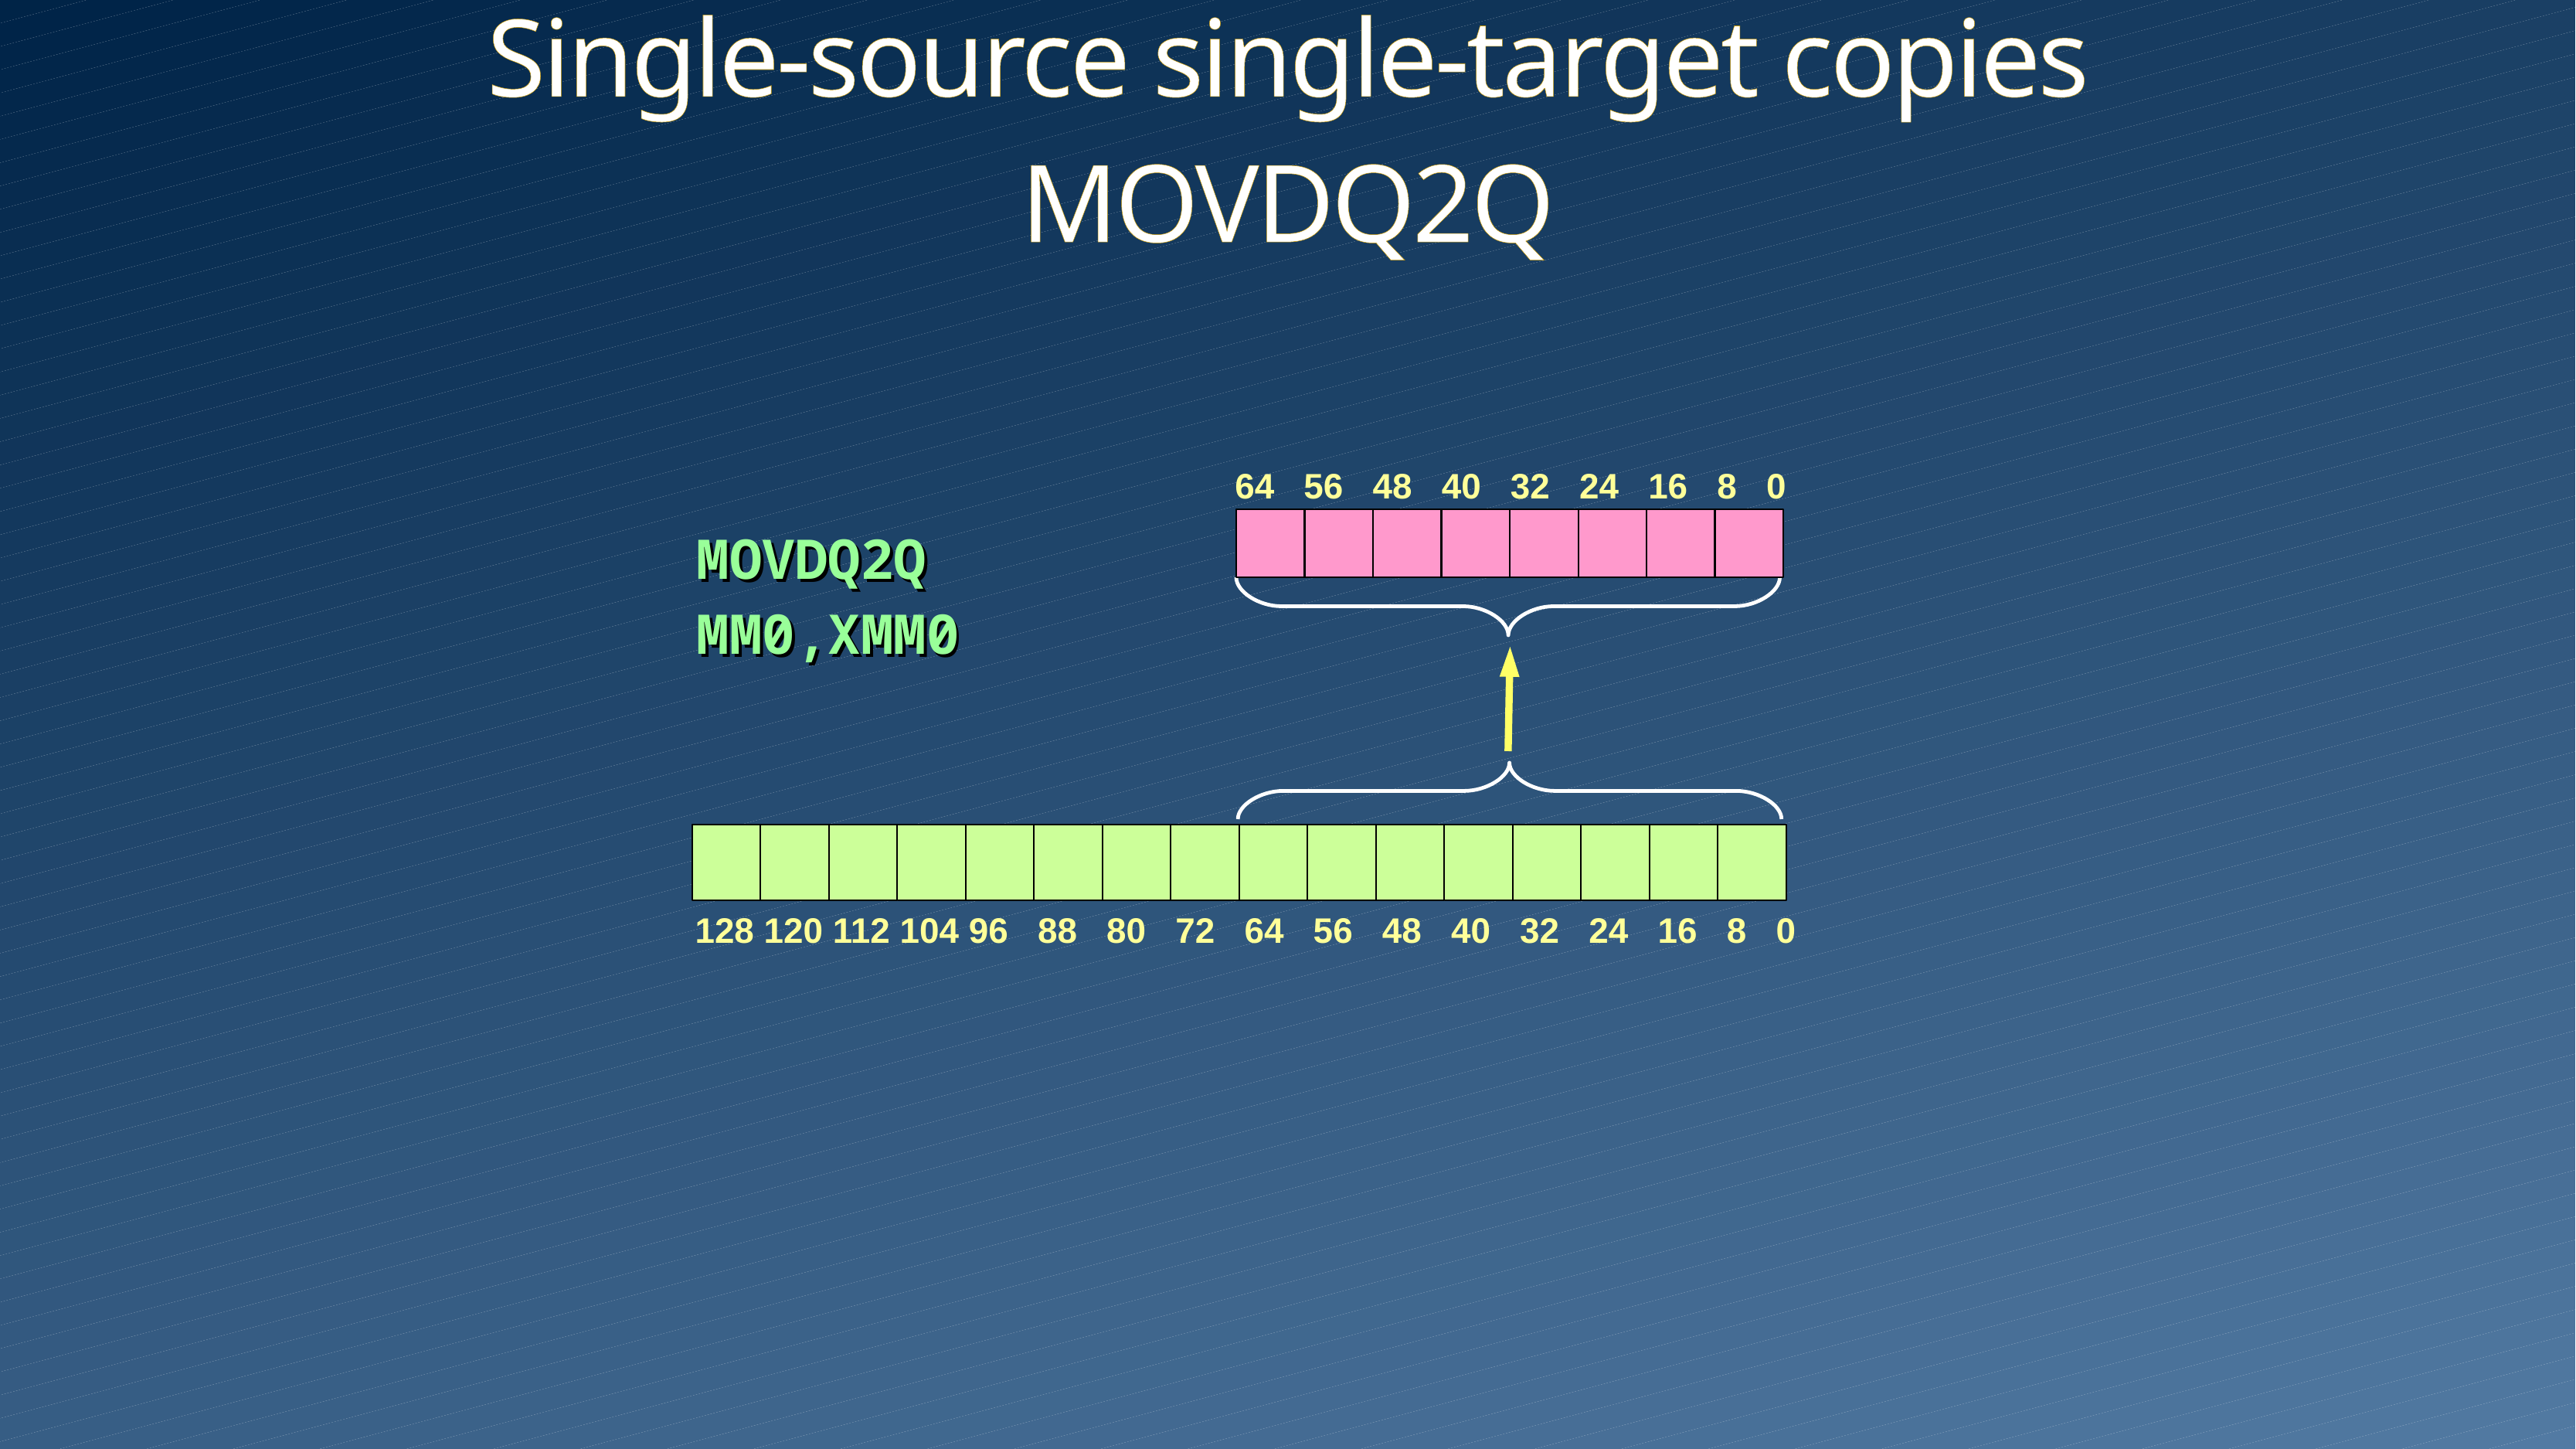

# Single-source single-target copies MOVDQ2Q
64 56 48 40 32 24 16 8 0
MOVDQ2Q MM0,XMM0
128 120 112 104 96 88 80 72 64 56 48 40 32 24 16 8 0